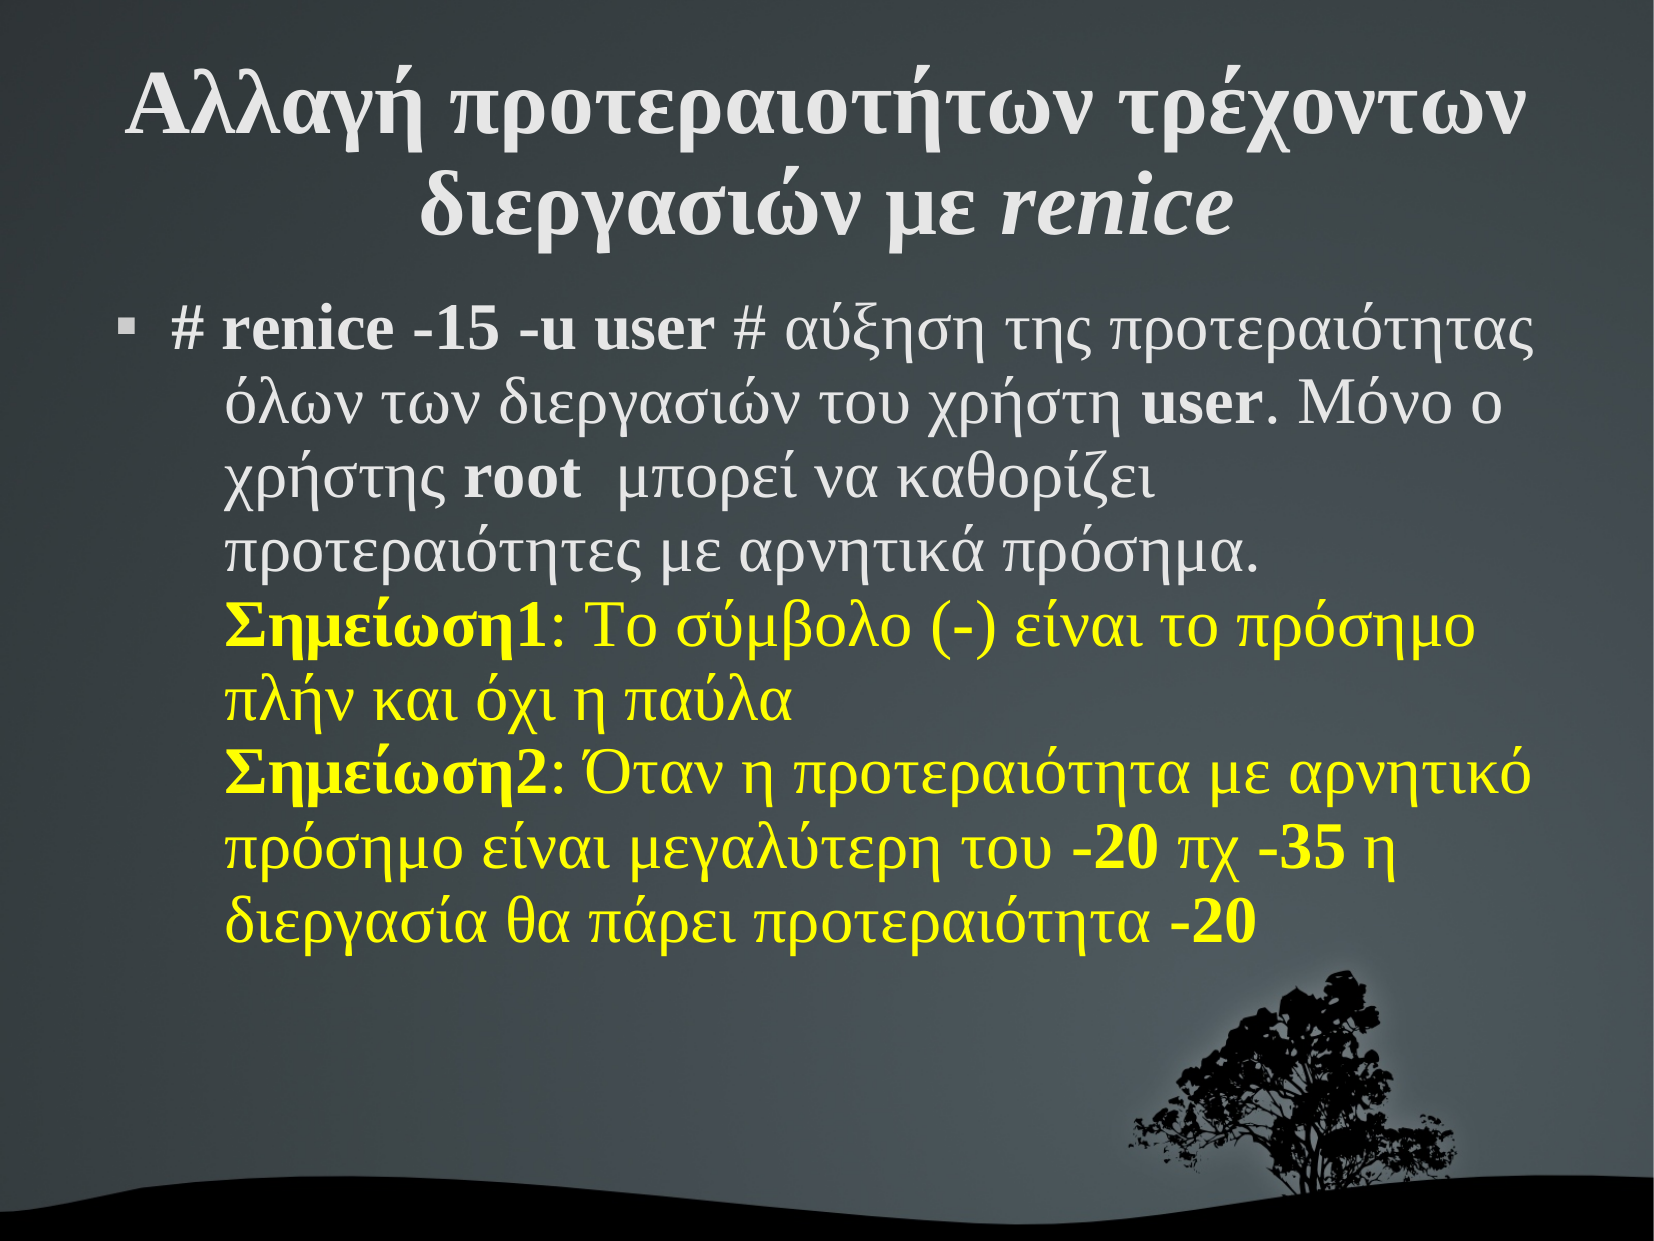

Αλλαγή προτεραιοτήτων τρέχοντων διεργασιών με renice
# # renice -15 -u user # αύξηση της προτεραιότητας όλων των διεργασιών του χρήστη user. Μόνο ο χρήστης root μπορεί να καθορίζει προτεραιότητες με αρνητικά πρόσημα. Σημείωση1: Το σύμβολο (-) είναι το πρόσημο πλήν και όχι η παύλα Σημείωση2: Όταν η προτεραιότητα με αρνητικό πρόσημο είναι μεγαλύτερη του -20 πχ -35 η διεργασία θα πάρει προτεραιότητα -20